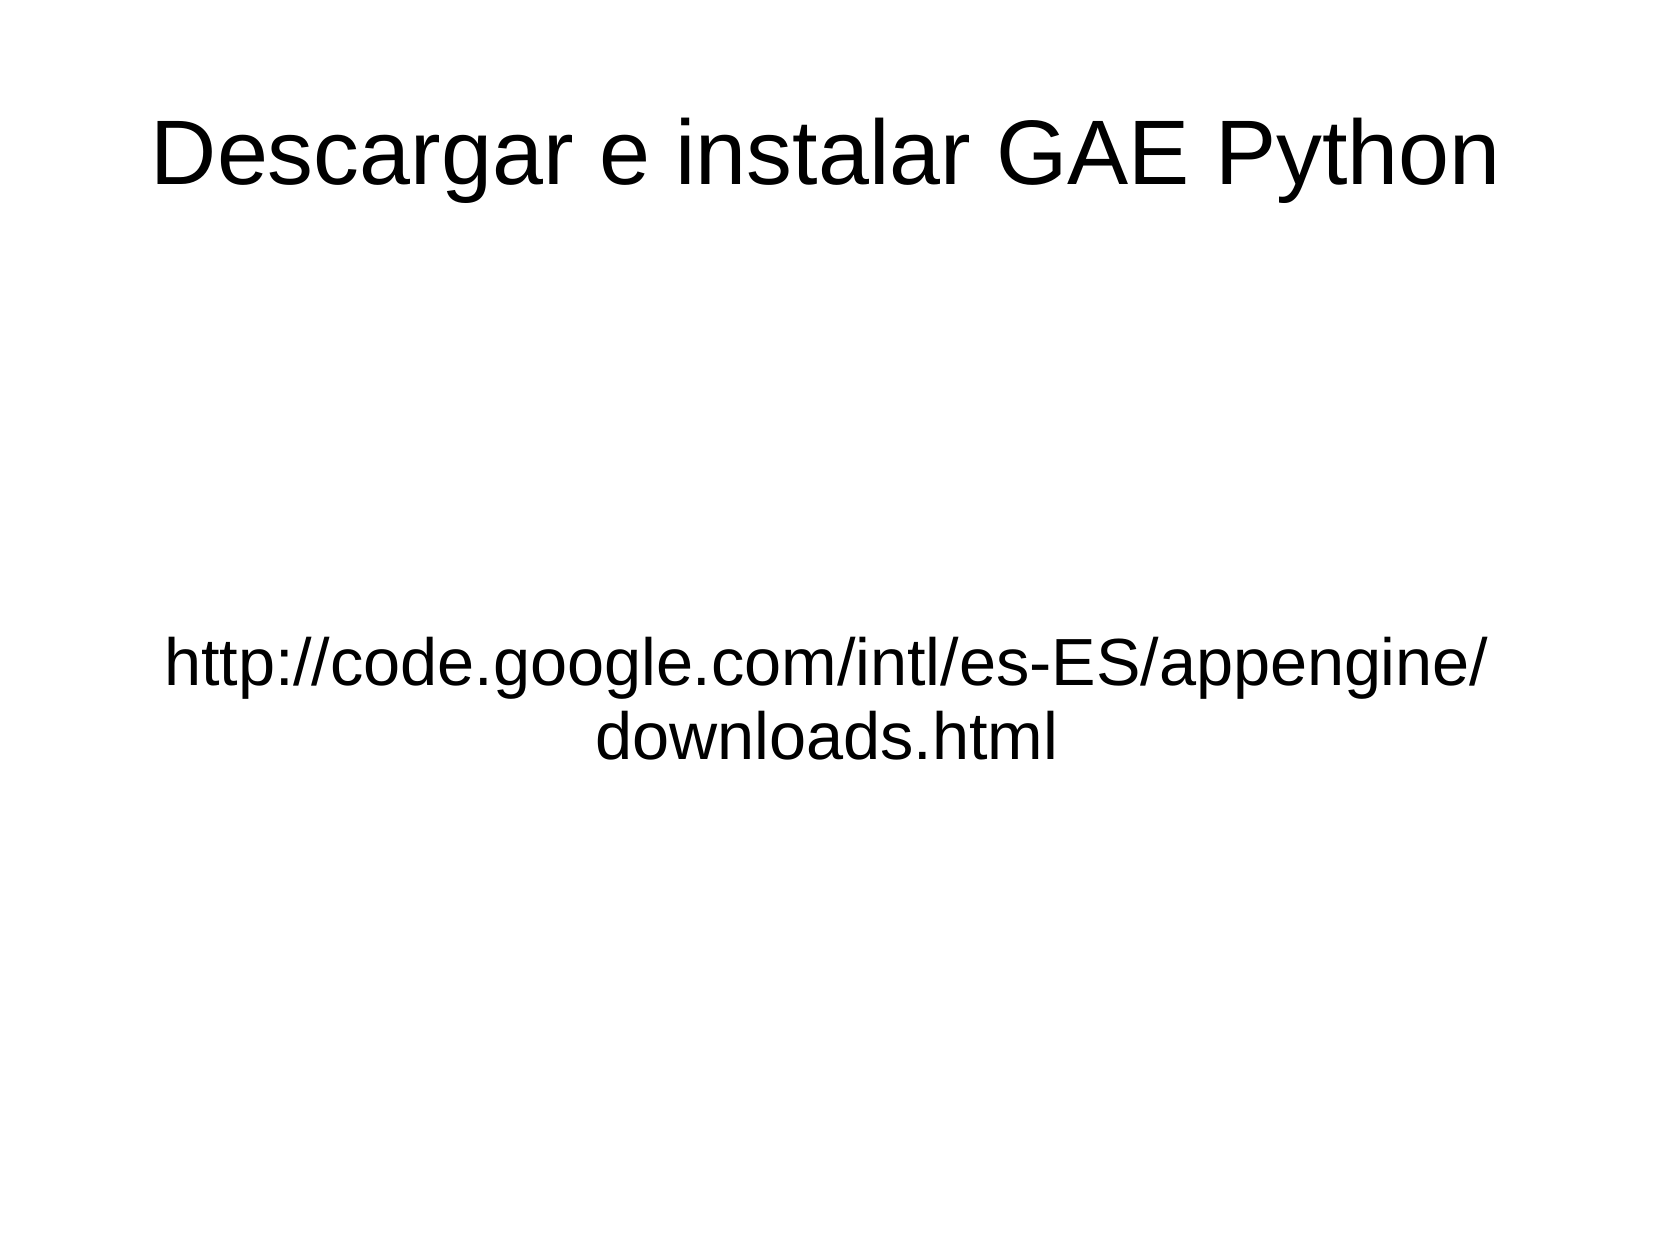

# Descargar e instalar GAE Python
http://code.google.com/intl/es-ES/appengine/downloads.html